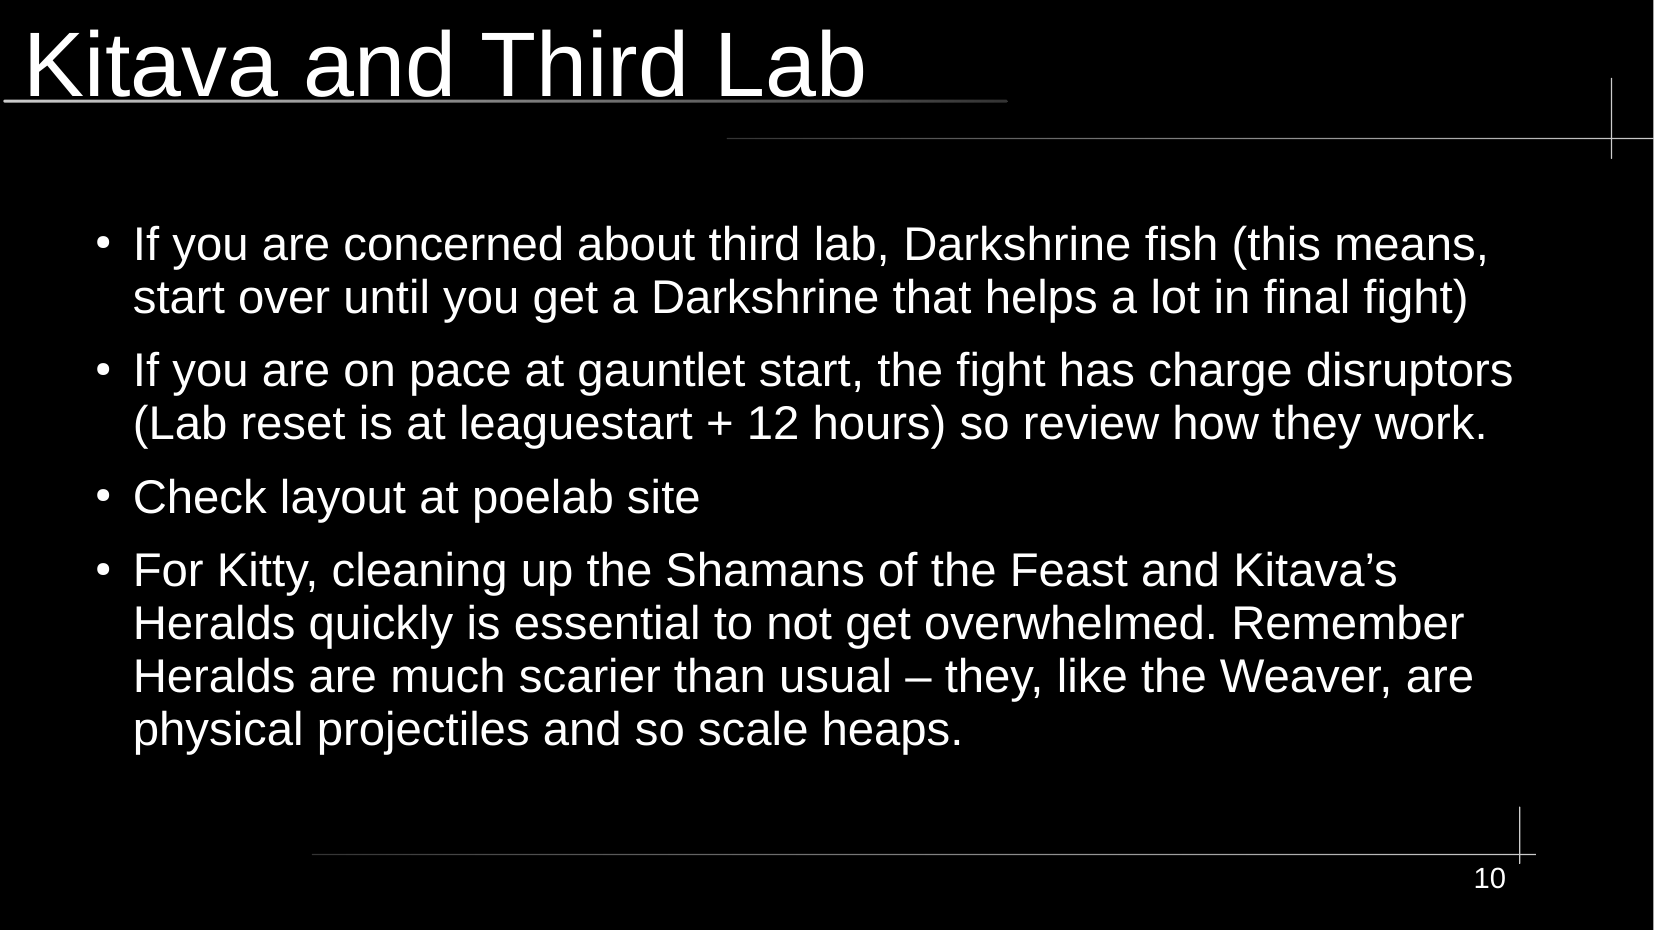

# Kitava and Third Lab
If you are concerned about third lab, Darkshrine fish (this means, start over until you get a Darkshrine that helps a lot in final fight)
If you are on pace at gauntlet start, the fight has charge disruptors (Lab reset is at leaguestart + 12 hours) so review how they work.
Check layout at poelab site
For Kitty, cleaning up the Shamans of the Feast and Kitava’s Heralds quickly is essential to not get overwhelmed. Remember Heralds are much scarier than usual – they, like the Weaver, are physical projectiles and so scale heaps.
10